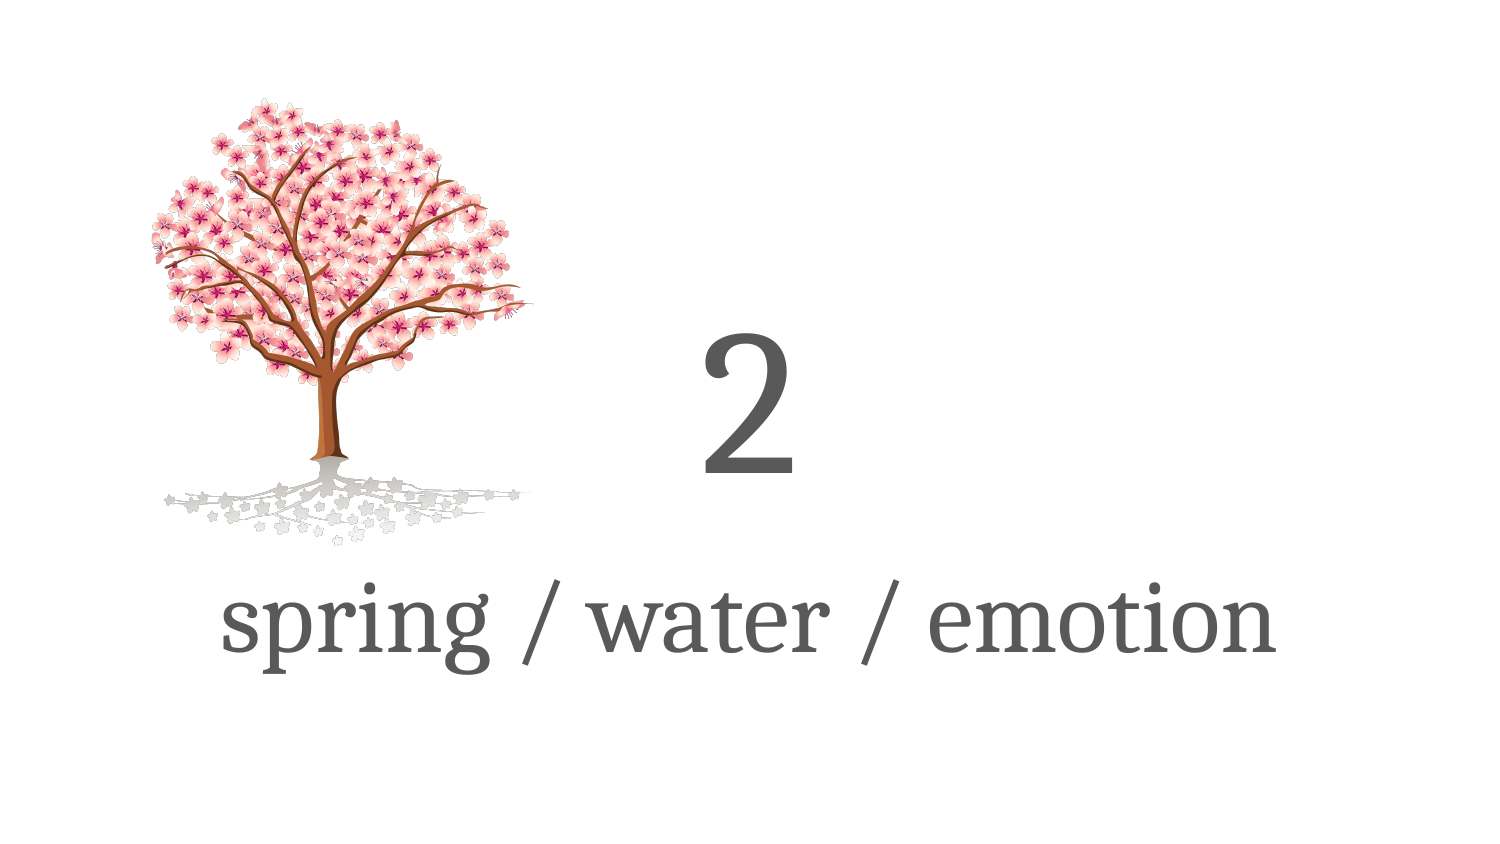

#
2
spring / water / emotion